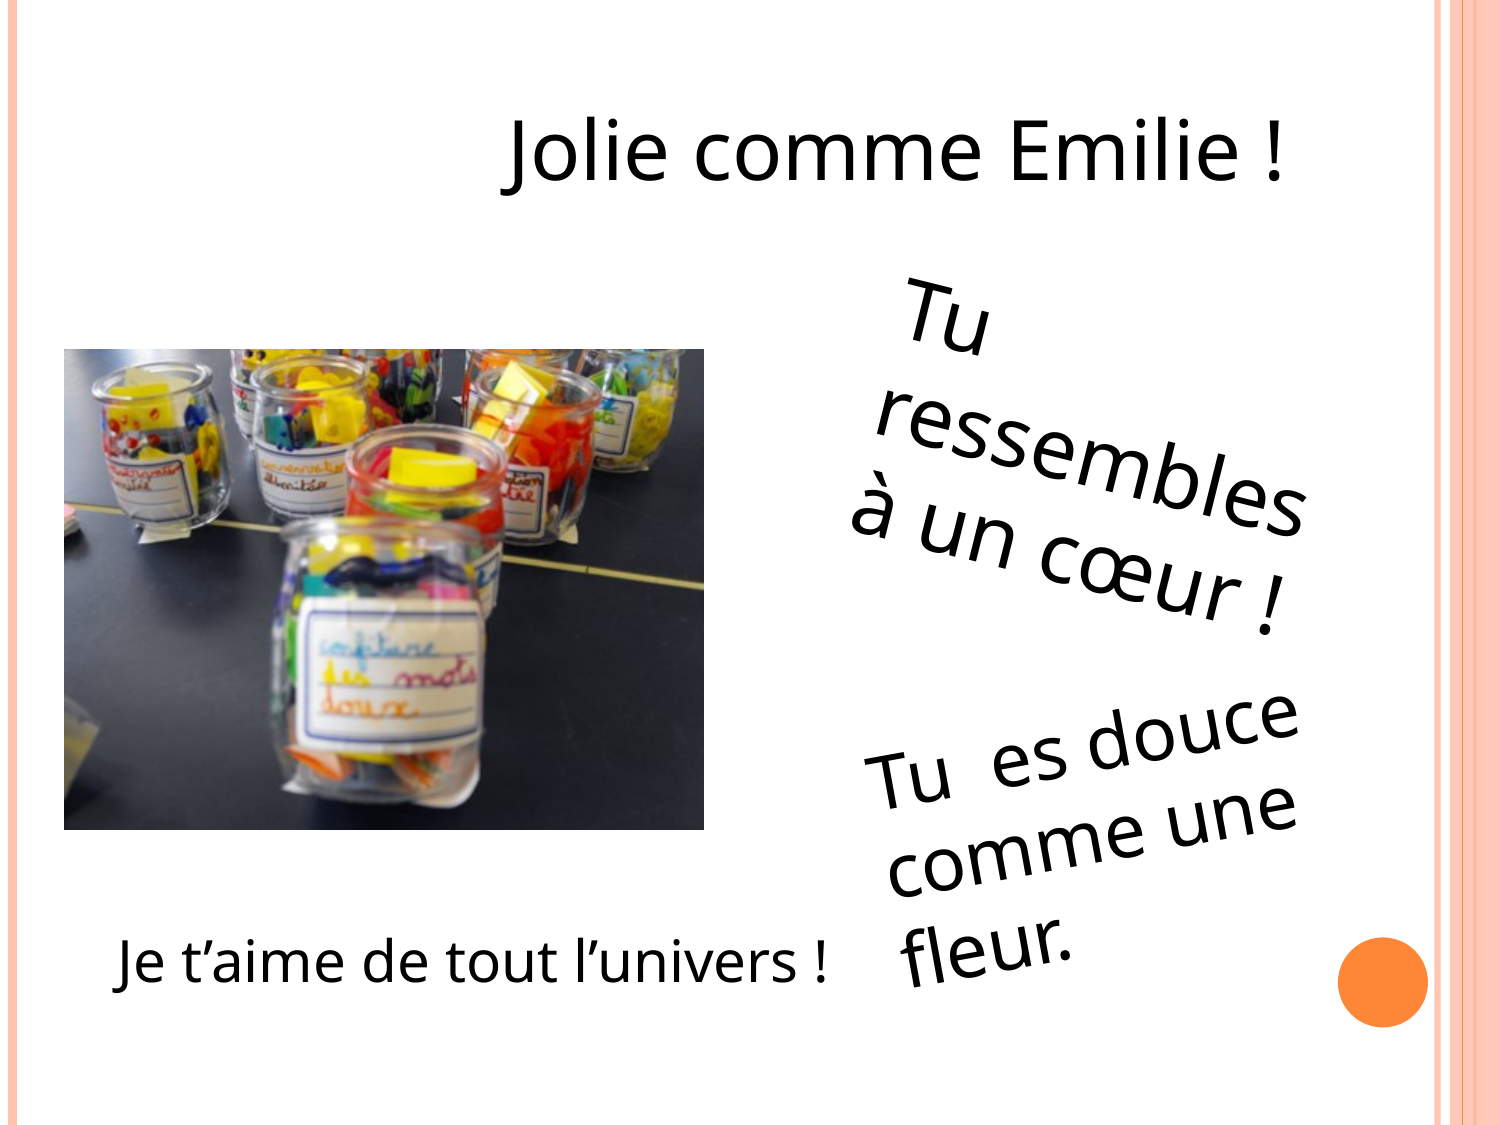

Jolie comme Emilie !
Tu ressembles à un cœur !
Tu es douce comme une fleur.
Je t’aime de tout l’univers !